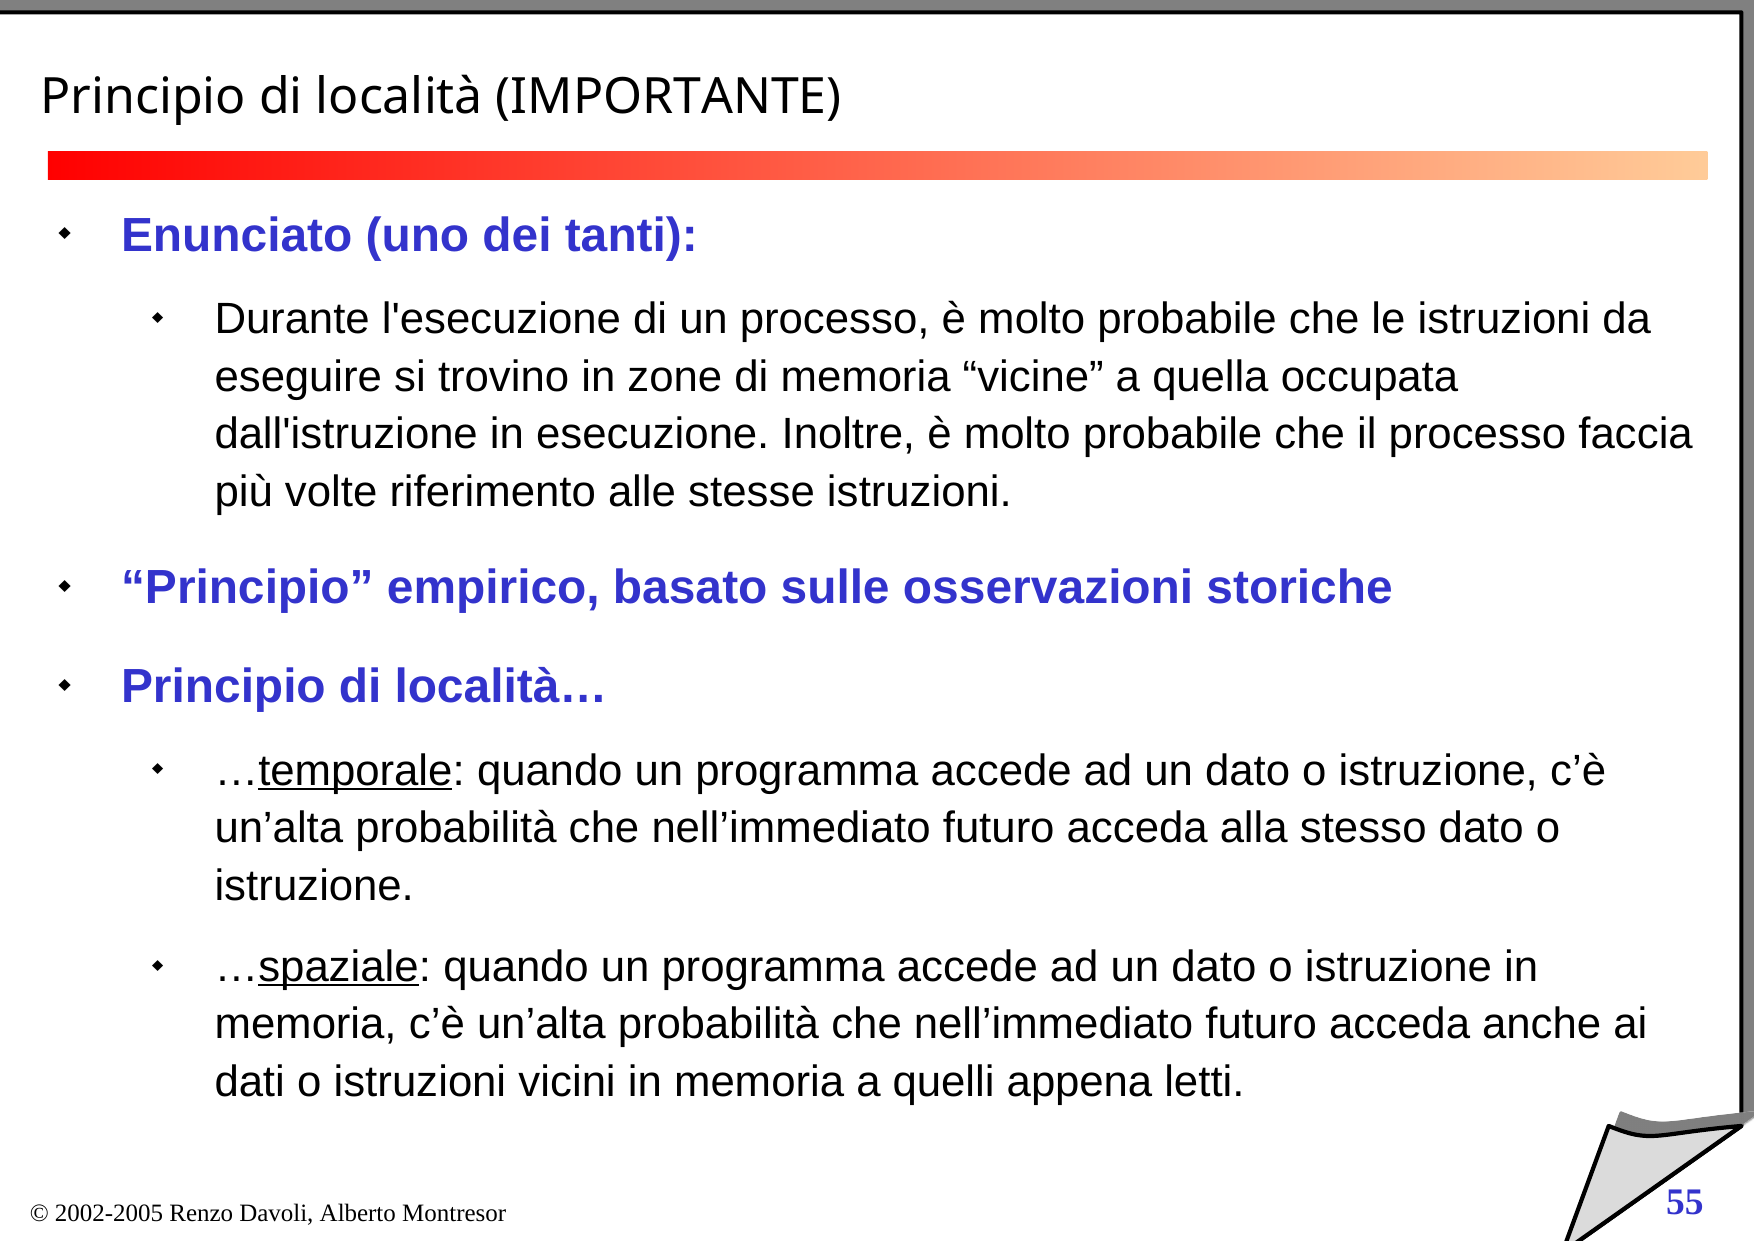

# Principio di località (IMPORTANTE)
Enunciato (uno dei tanti):
Durante l'esecuzione di un processo, è molto probabile che le istruzioni da eseguire si trovino in zone di memoria “vicine” a quella occupata dall'istruzione in esecuzione. Inoltre, è molto probabile che il processo faccia più volte riferimento alle stesse istruzioni.
“Principio” empirico, basato sulle osservazioni storiche
Principio di località…
…temporale: quando un programma accede ad un dato o istruzione, c’è un’alta probabilità che nell’immediato futuro acceda alla stesso dato o istruzione.
…spaziale: quando un programma accede ad un dato o istruzione in memoria, c’è un’alta probabilità che nell’immediato futuro acceda anche ai dati o istruzioni vicini in memoria a quelli appena letti.